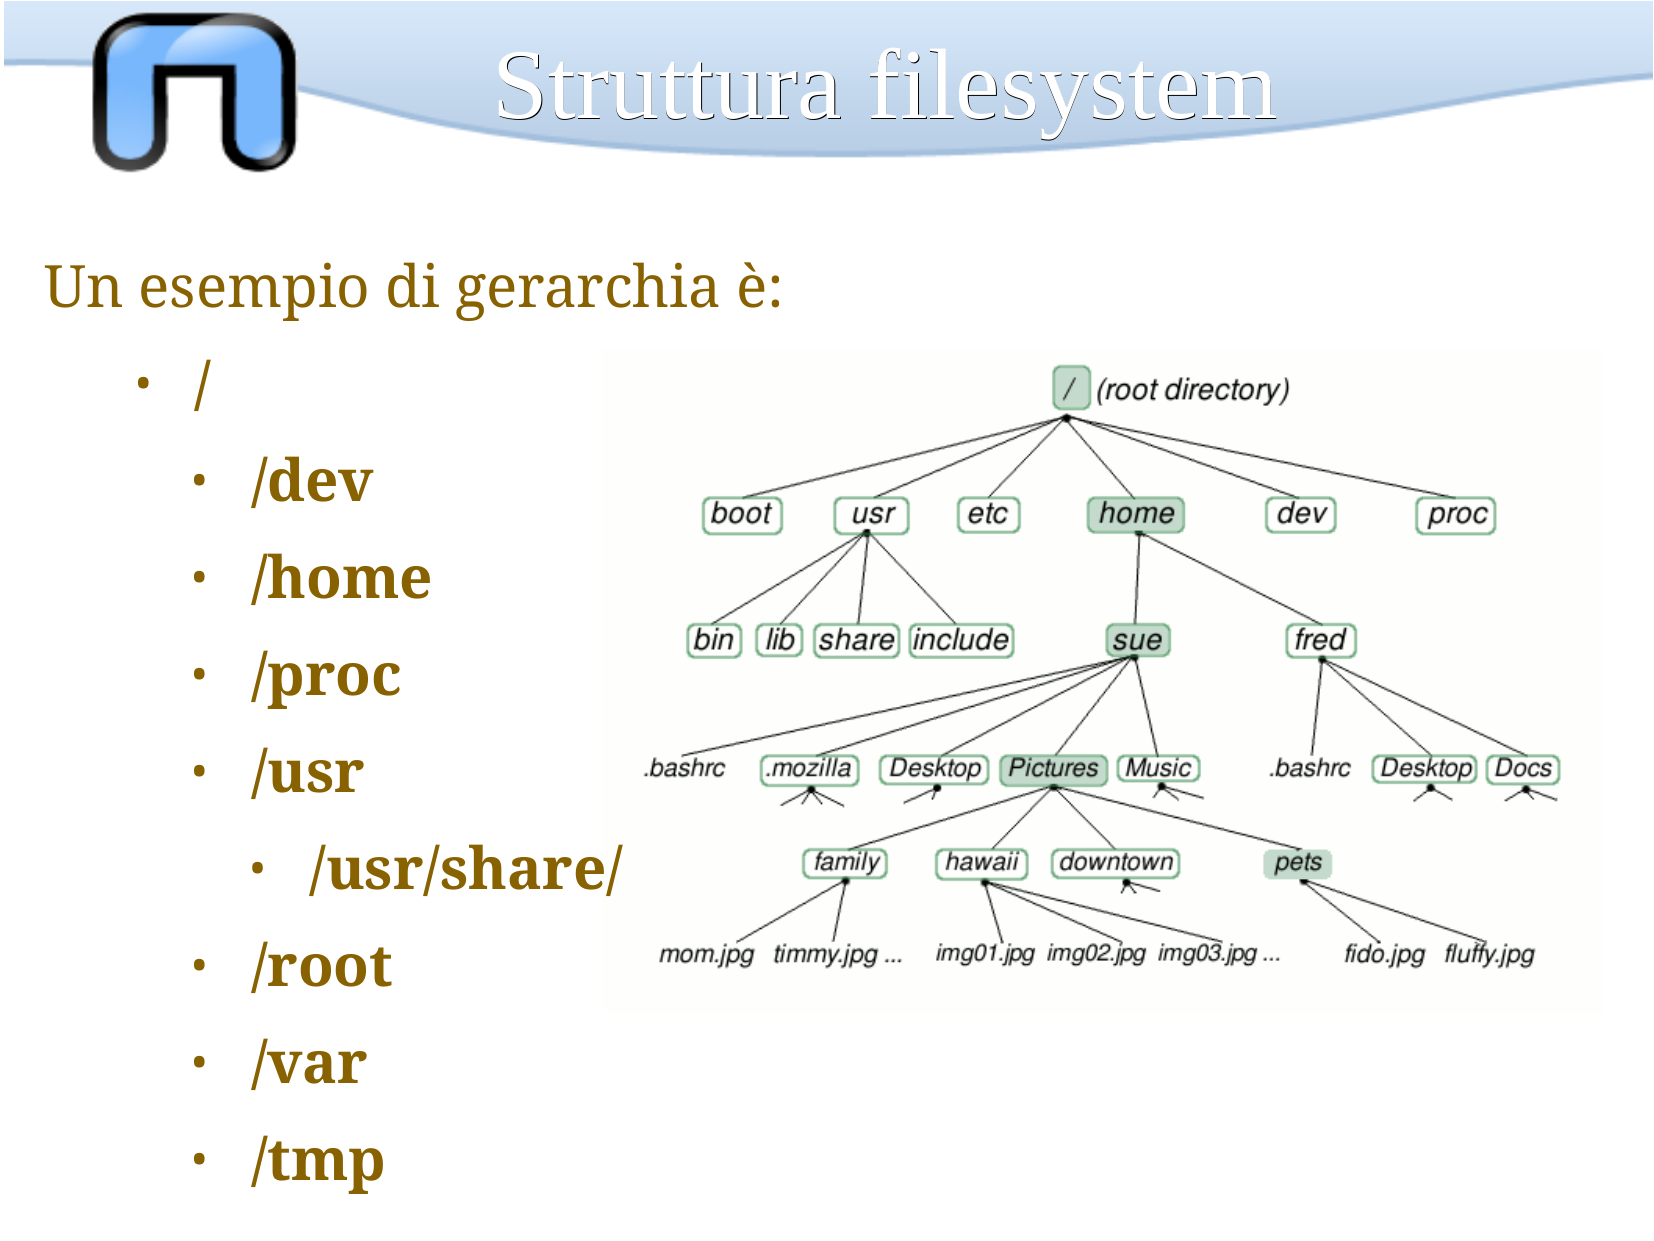

Struttura filesystem
# Un esempio di gerarchia è:
/
/dev
/home
/proc
/usr
/usr/share/
/root
/var
/tmp